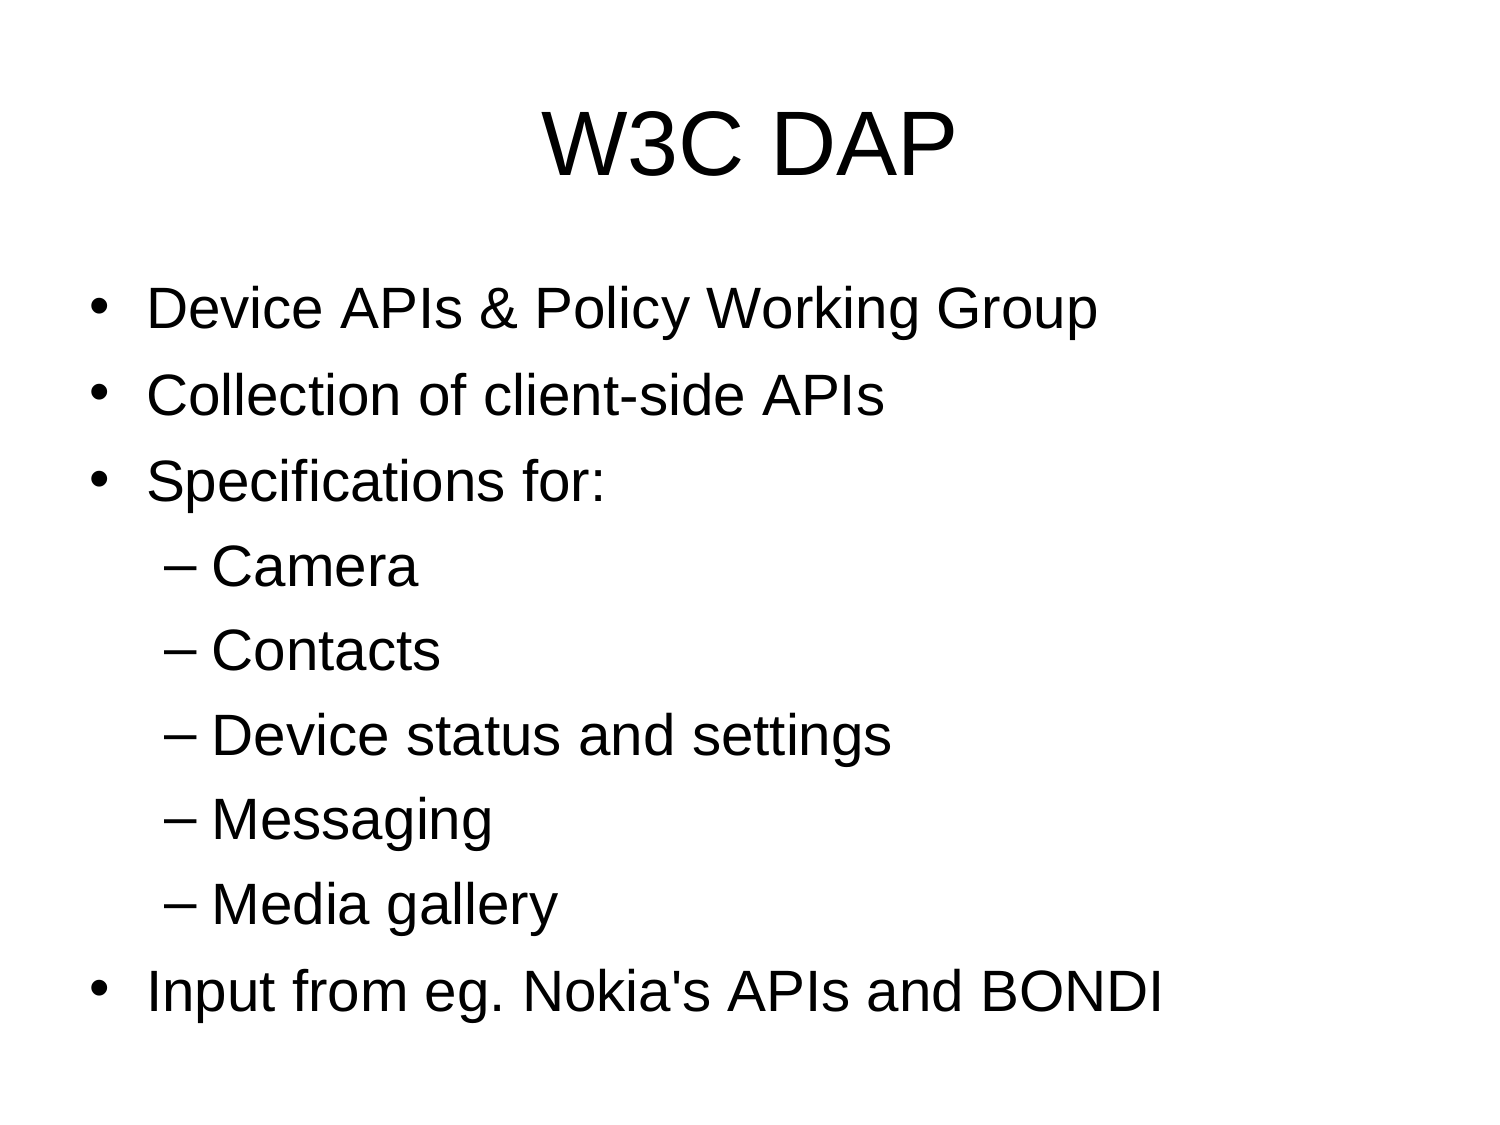

# W3C DAP
Device APIs & Policy Working Group
Collection of client-side APIs
Specifications for:
Camera
Contacts
Device status and settings
Messaging
Media gallery
Input from eg. Nokia's APIs and BONDI